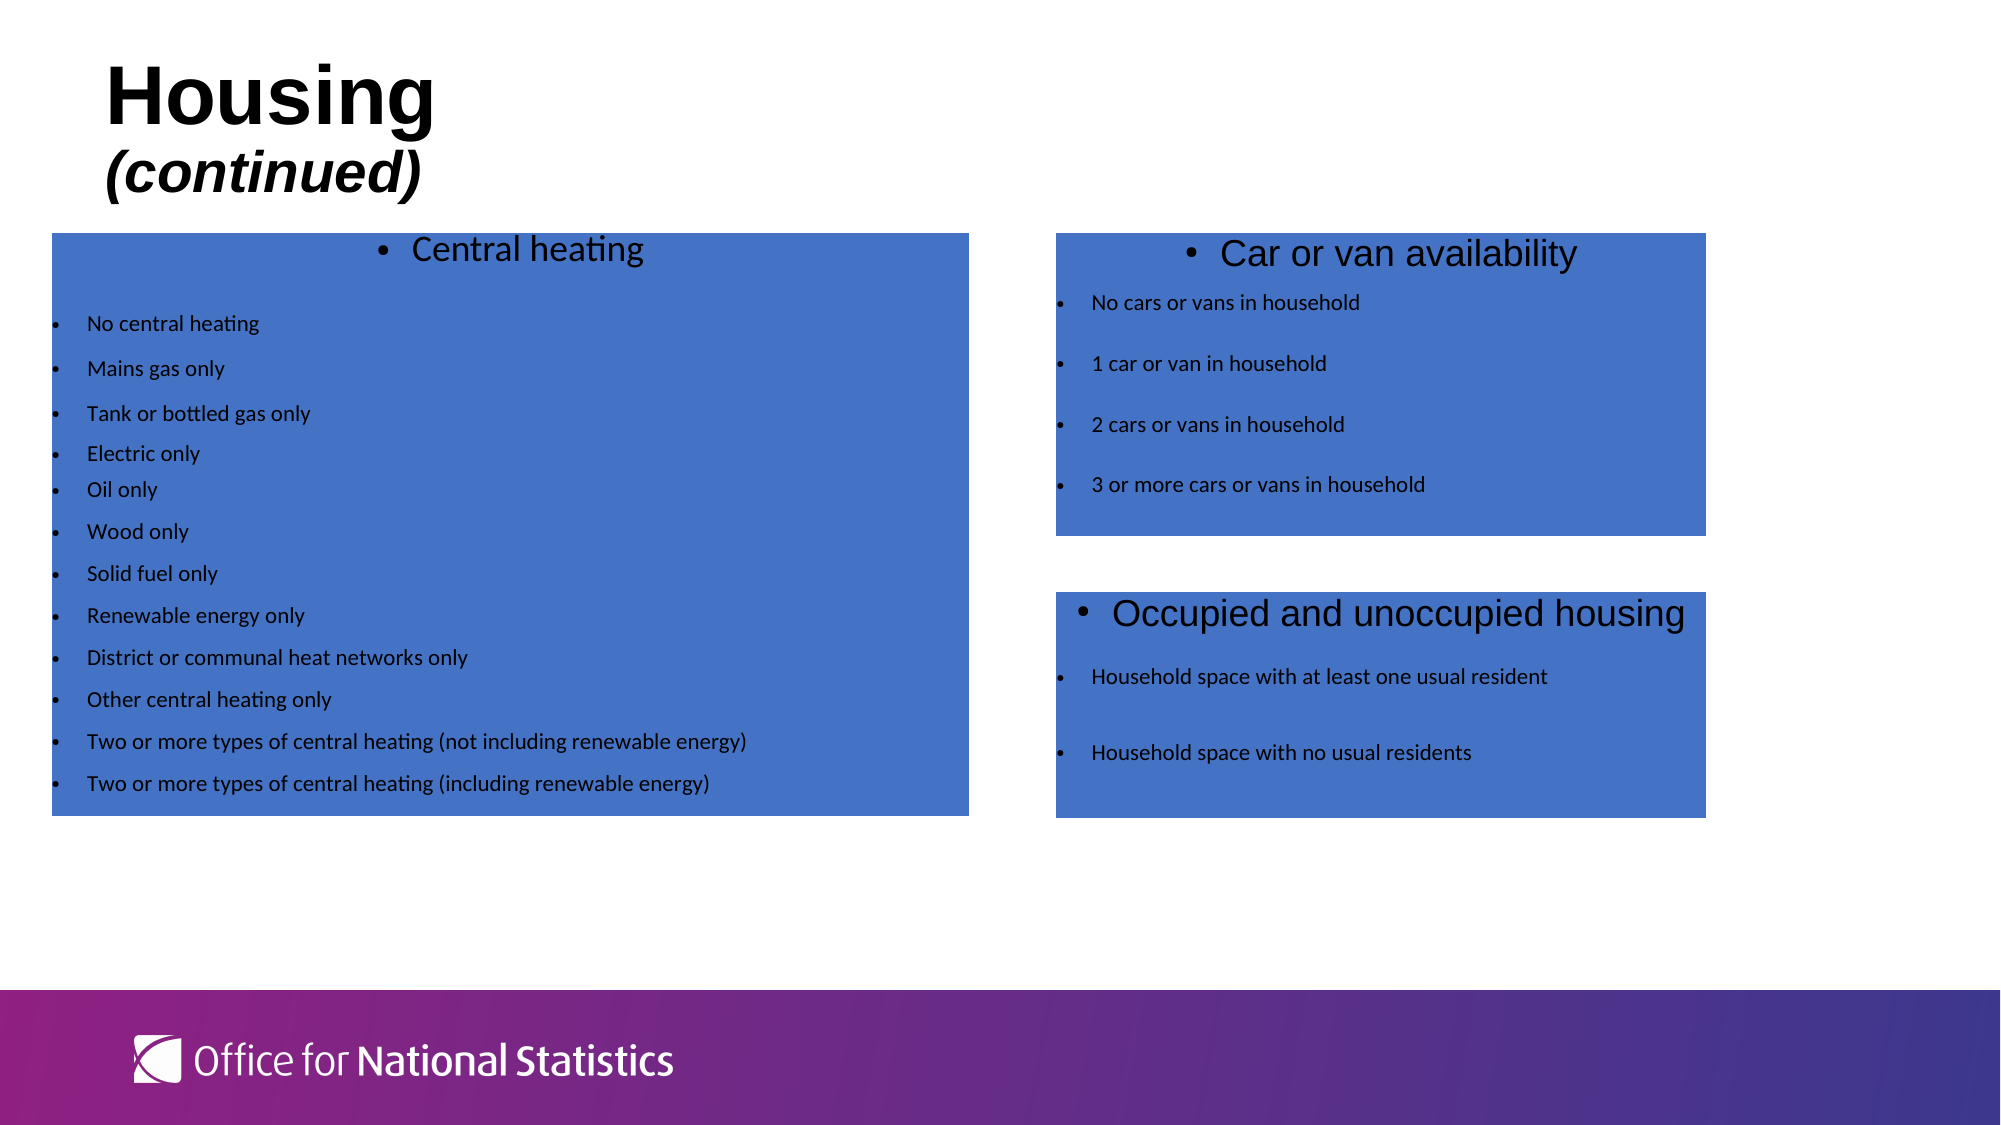

# Housing (continued)
| Central heating |
| --- |
| No central heating |
| Mains gas only |
| Tank or bottled gas only |
| Electric only |
| Oil only |
| Wood only |
| Solid fuel only |
| Renewable energy only |
| District or communal heat networks only |
| Other central heating only |
| Two or more types of central heating (not including renewable energy) |
| Two or more types of central heating (including renewable energy) |
| Car or van availability |
| --- |
| No cars or vans in household |
| 1 car or van in household |
| 2 cars or vans in household |
| 3 or more cars or vans in household |
| Occupied and unoccupied housing |
| --- |
| Household space with at least one usual resident |
| Household space with no usual residents |